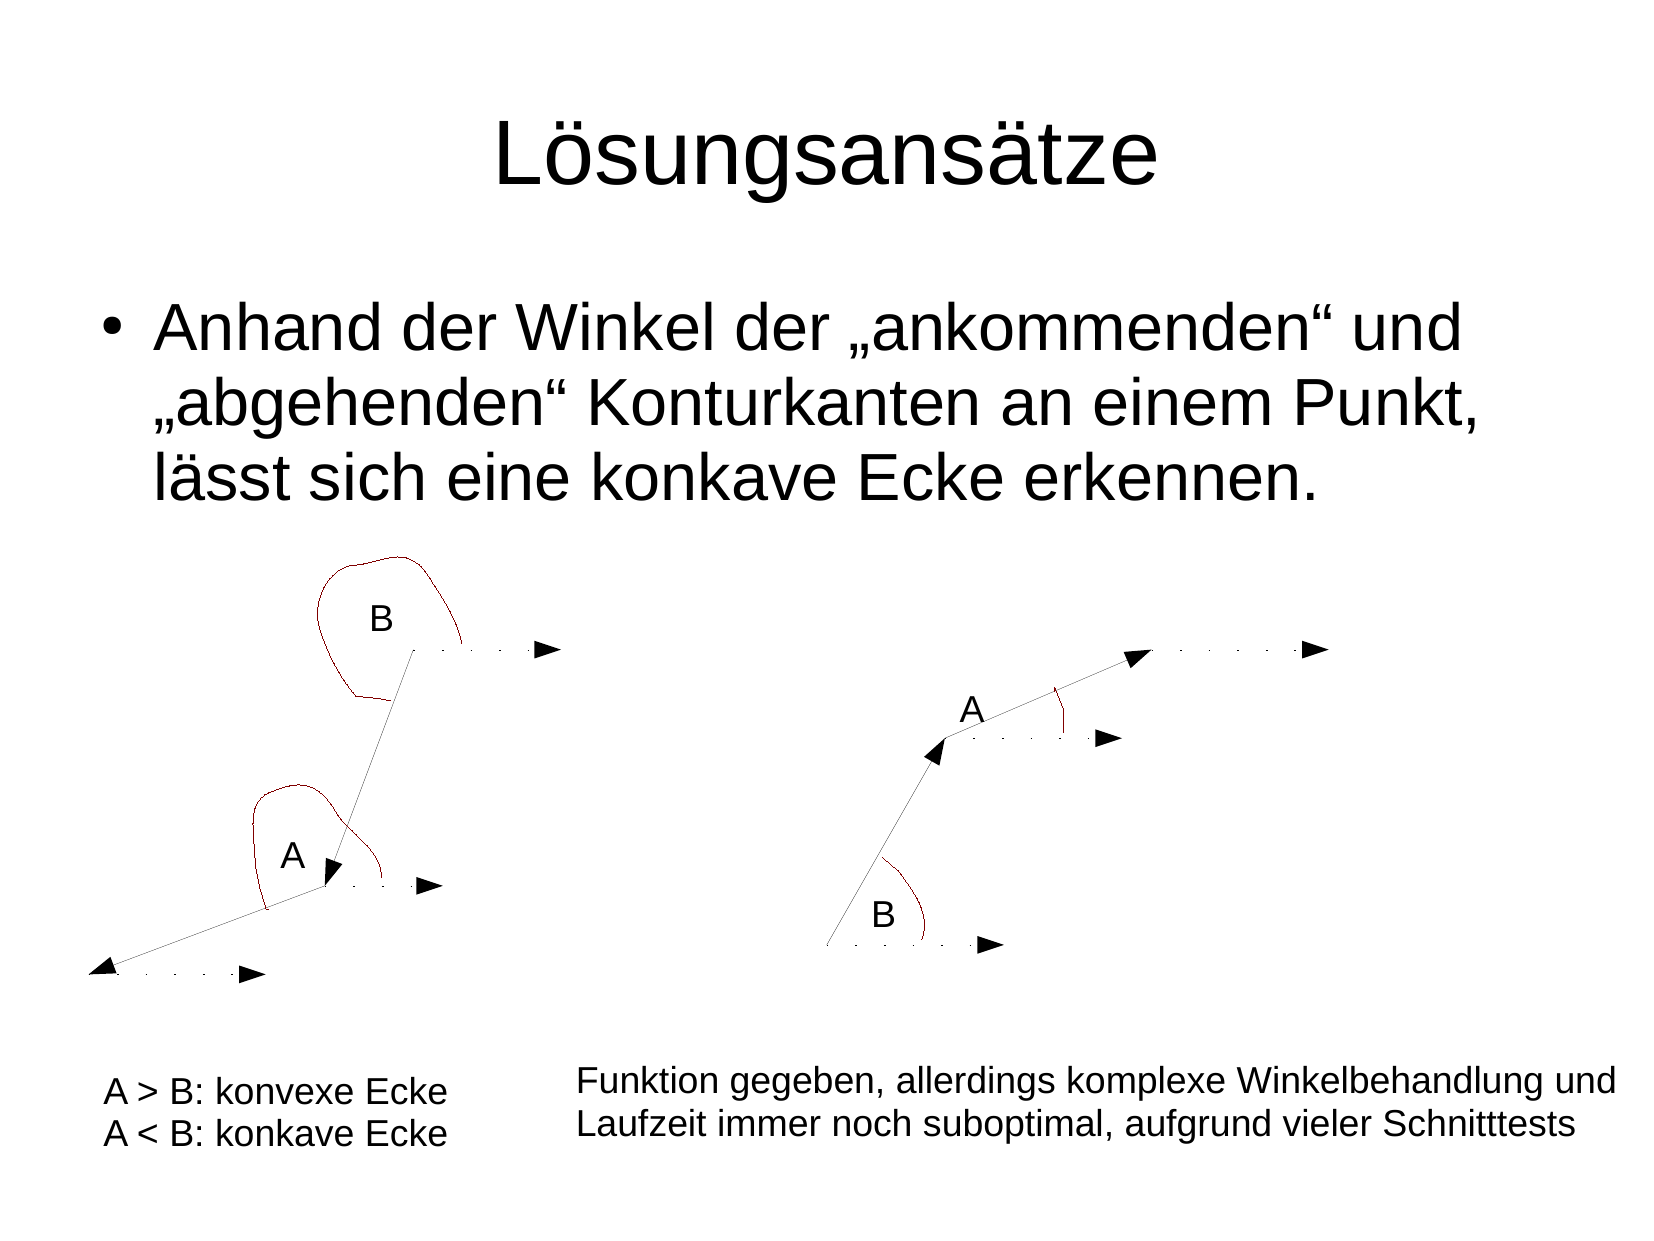

# Lösungsansätze
Anhand der Winkel der „ankommenden“ und „abgehenden“ Konturkanten an einem Punkt, lässt sich eine konkave Ecke erkennen.
B
A
A
B
Funktion gegeben, allerdings komplexe Winkelbehandlung und Laufzeit immer noch suboptimal, aufgrund vieler Schnitttests
A > B: konvexe Ecke
A < B: konkave Ecke